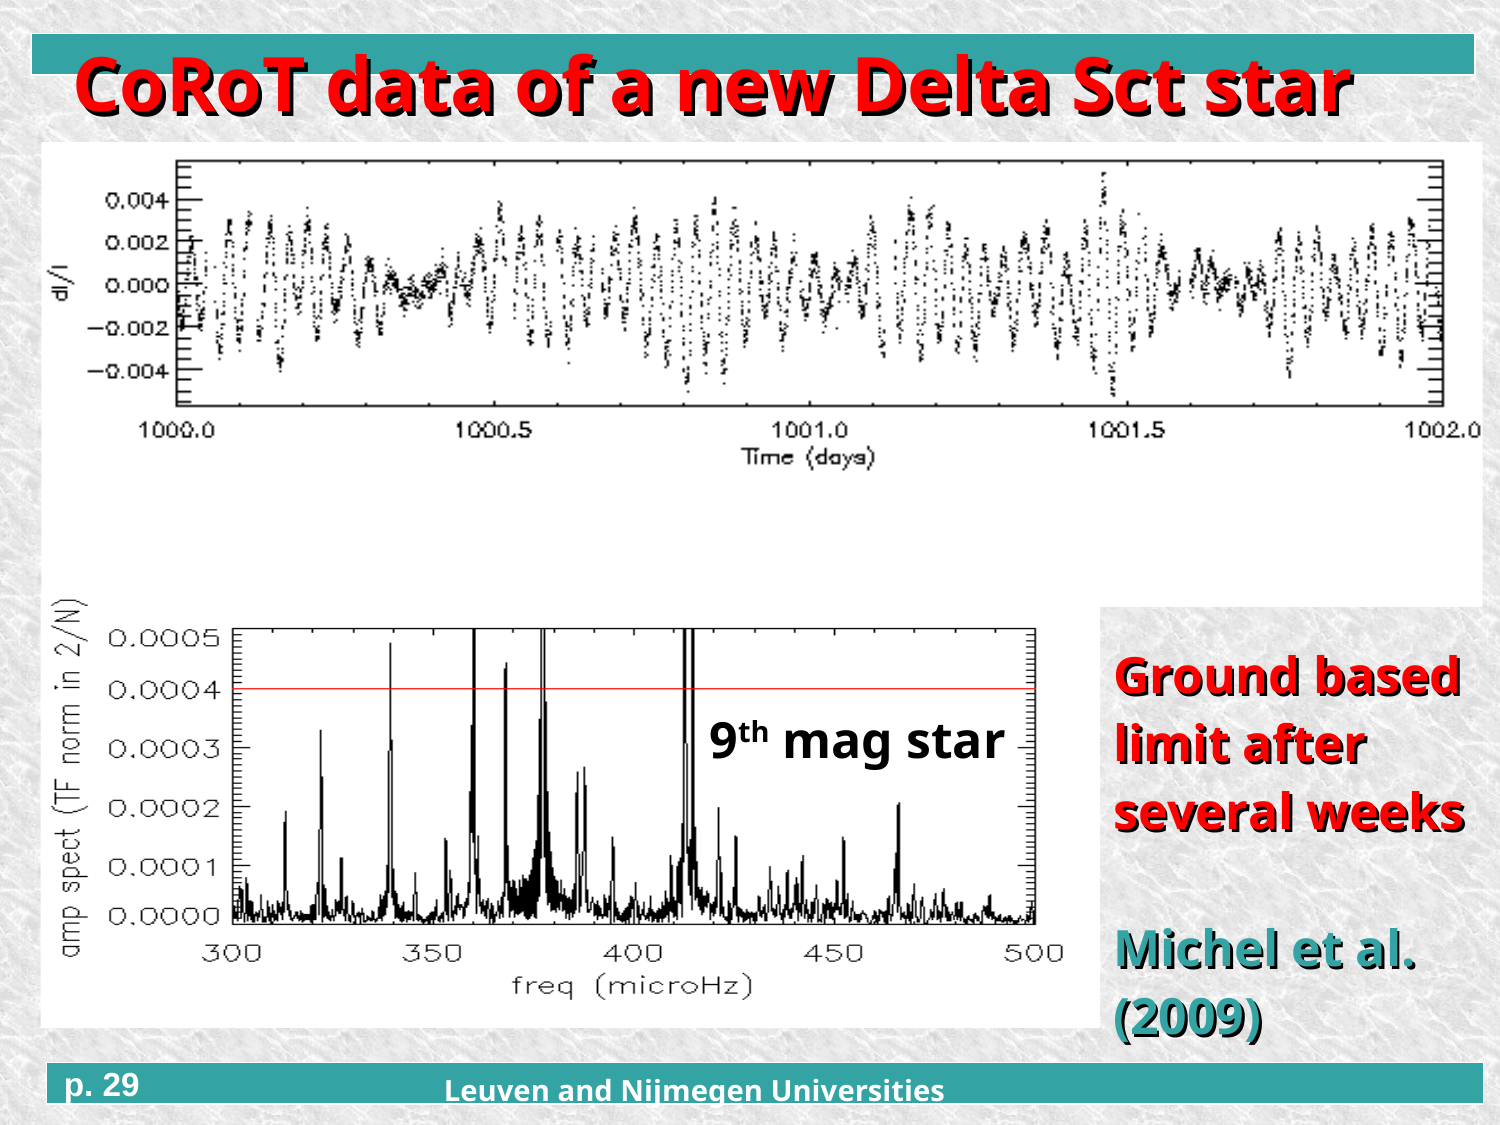

# CoRoT data of a new Delta Sct star
Ground based
limit after
several weeks
Michel et al.
(2009)
9th mag star